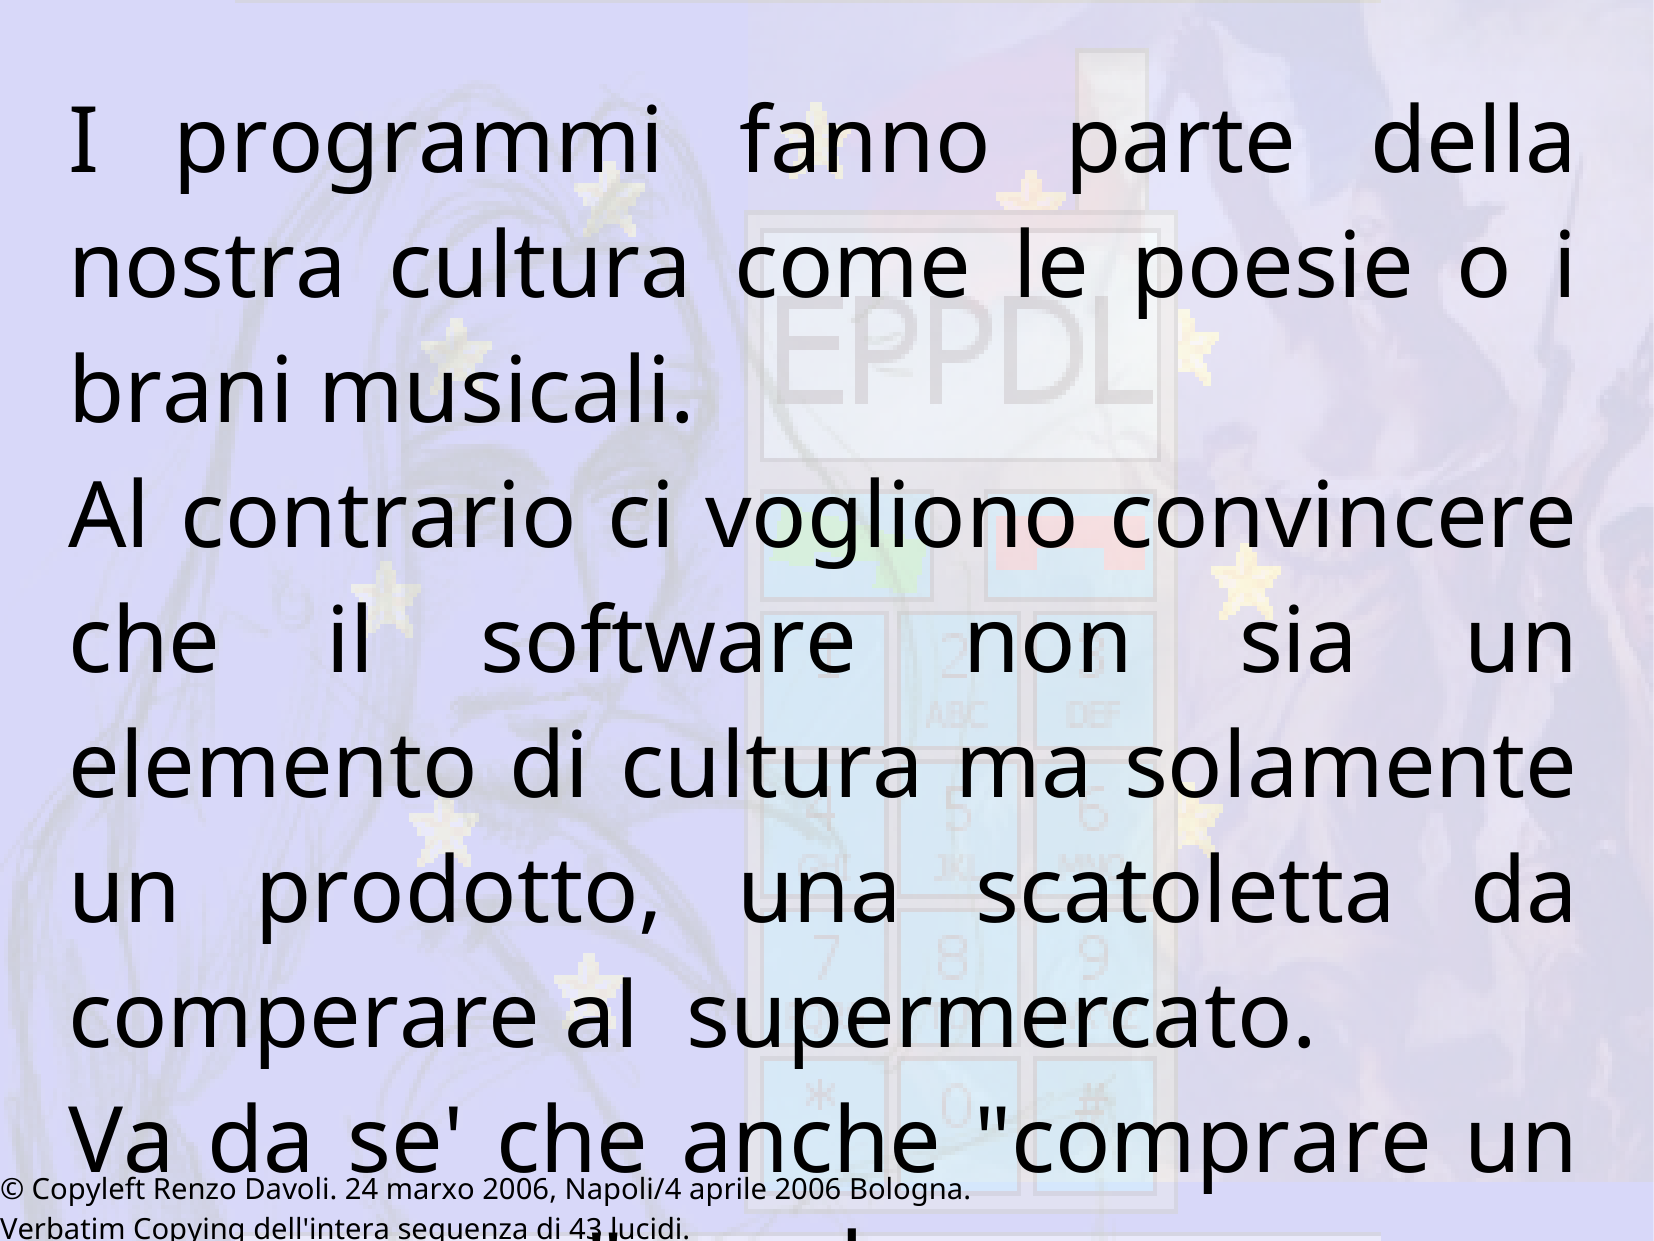

I programmi fanno parte della nostra cultura come le poesie o i brani musicali.
Al contrario ci vogliono convincere che il software non sia un elemento di cultura ma solamente un prodotto, una scatoletta da comperare al supermercato.
Va da se' che anche "comprare un programma" non ha senso.
Non si compera una poesia, si compera il libro dove e' stampata, la poesia e' dell'autore e i concetti espressi patrimonio dell'umanita'.
Infatti si compera la licenza d'uso del programma.